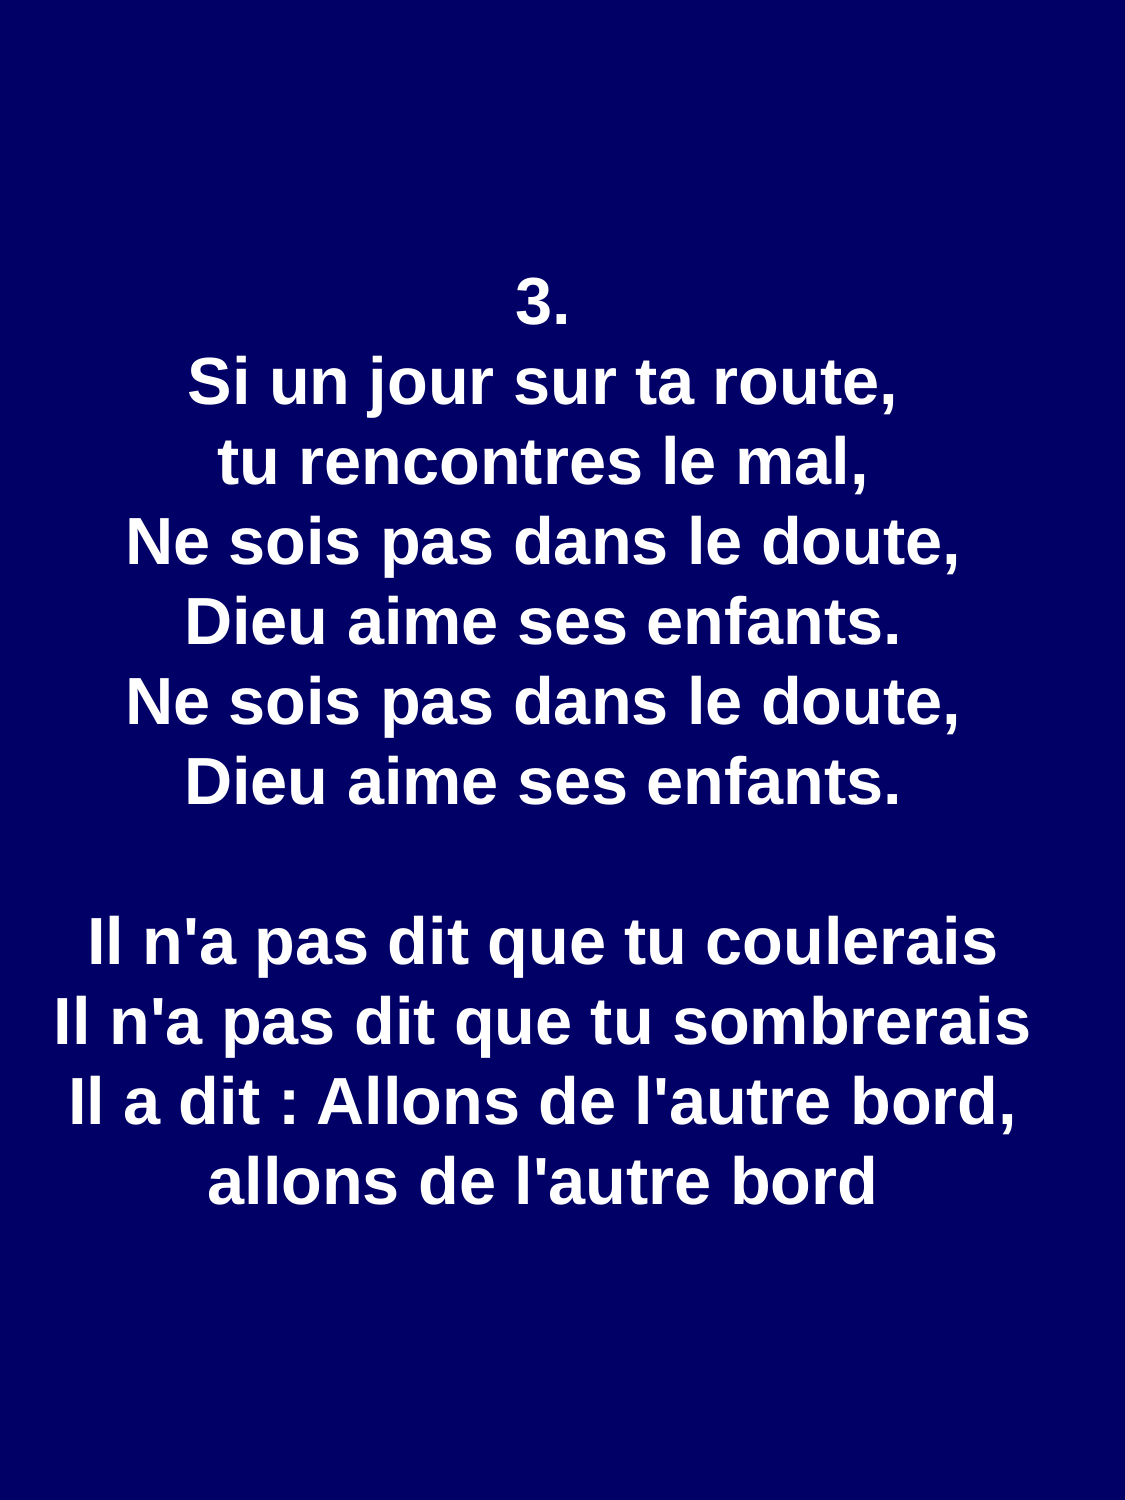

3.
Si un jour sur ta route,
tu rencontres le mal,
Ne sois pas dans le doute, Dieu aime ses enfants.
Ne sois pas dans le doute, Dieu aime ses enfants.
Il n'a pas dit que tu coulerais
Il n'a pas dit que tu sombrerais
Il a dit : Allons de l'autre bord, allons de l'autre bord